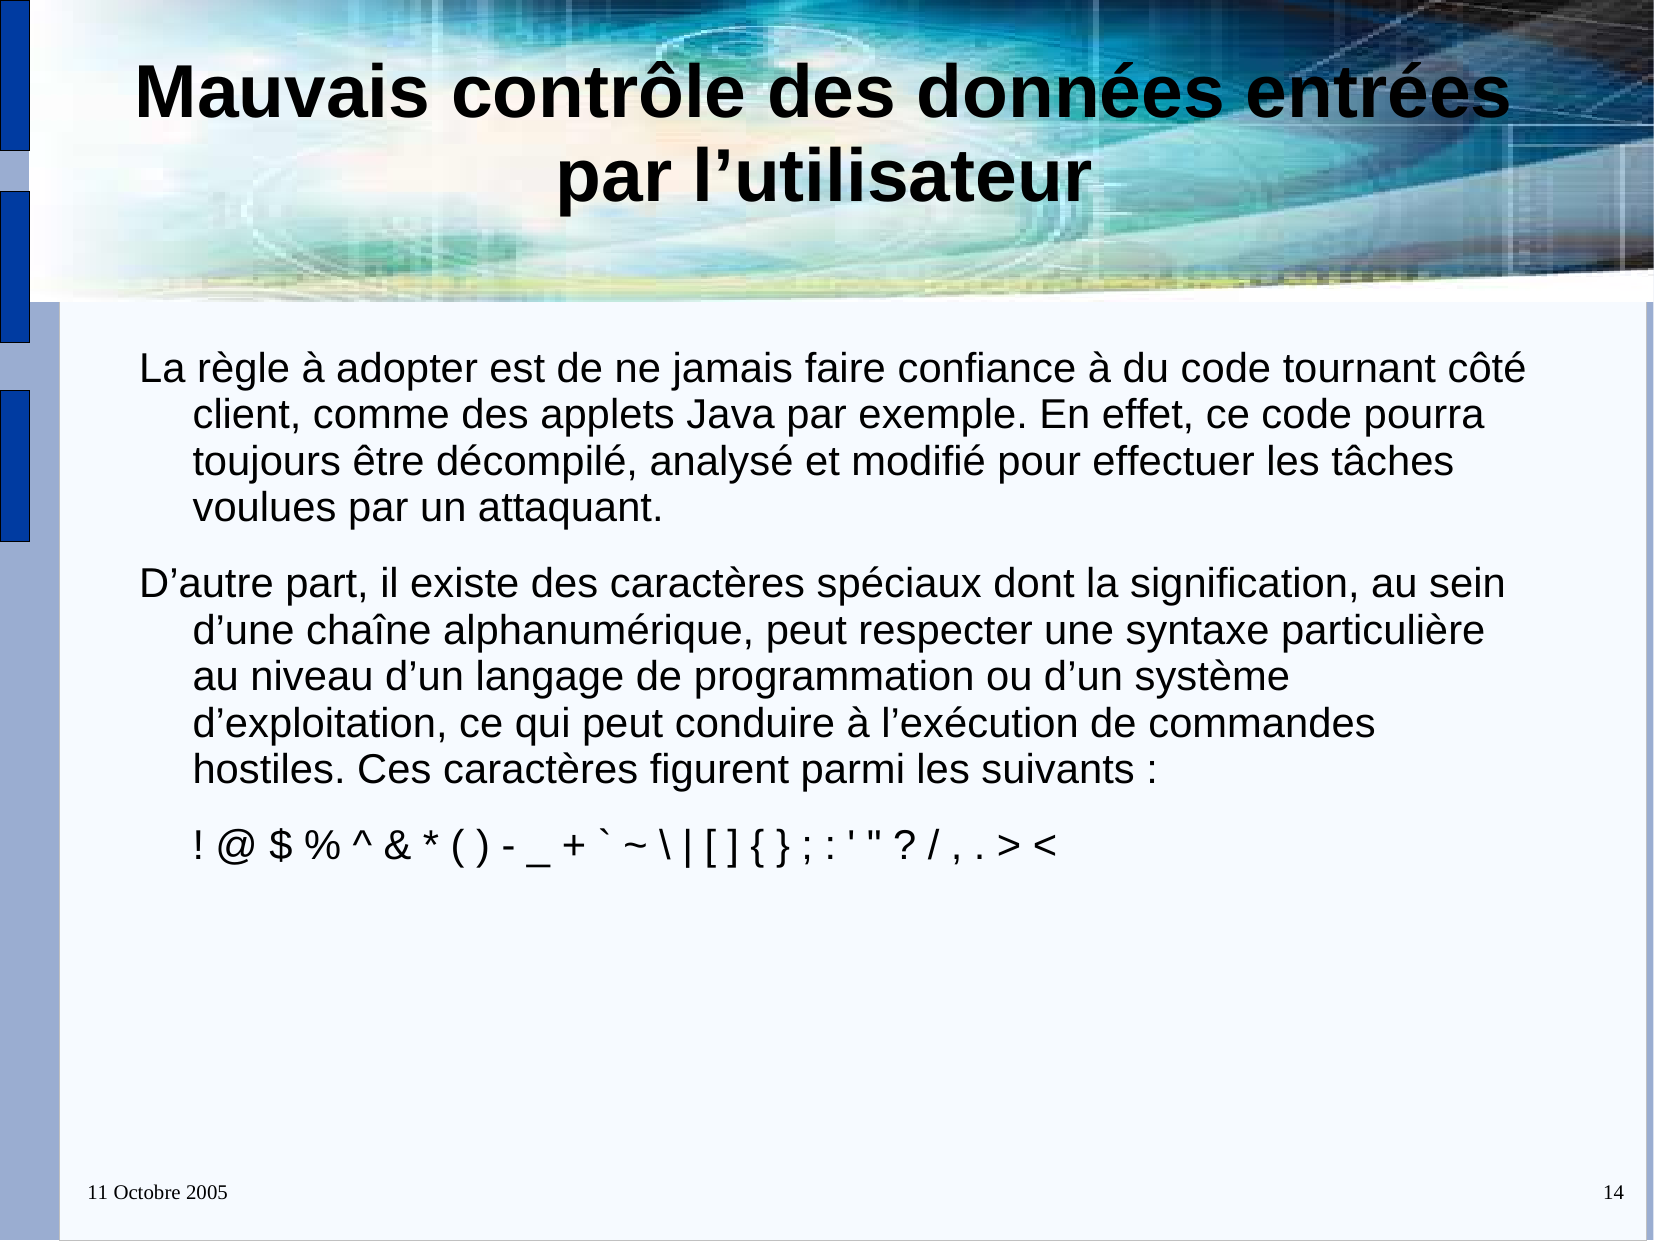

# Mauvais contrôle des données entrées par l’utilisateur
La règle à adopter est de ne jamais faire confiance à du code tournant côté client, comme des applets Java par exemple. En effet, ce code pourra toujours être décompilé, analysé et modifié pour effectuer les tâches voulues par un attaquant.
D’autre part, il existe des caractères spéciaux dont la signification, au sein d’une chaîne alphanumérique, peut respecter une syntaxe particulière au niveau d’un langage de programmation ou d’un système d’exploitation, ce qui peut conduire à l’exécution de commandes hostiles. Ces caractères figurent parmi les suivants :
! @ $ % ^ & * ( ) - _ + ` ~ \ | [ ] { } ; : ' " ? / , . > <